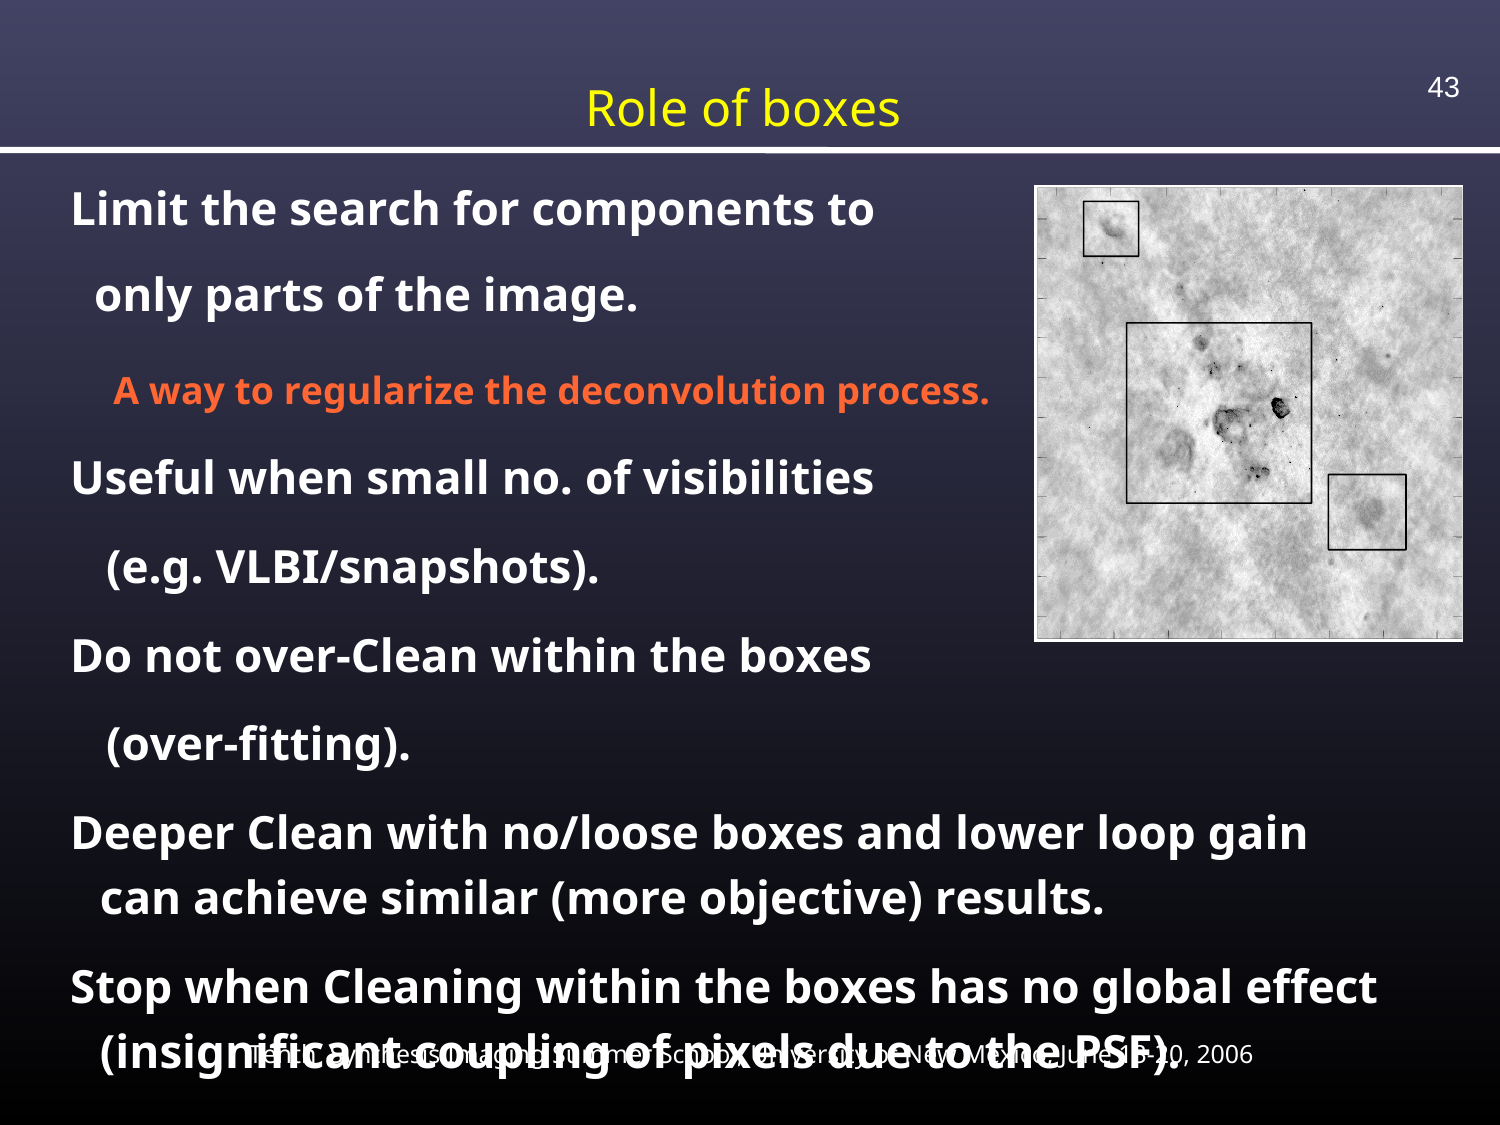

# Role of boxes
Limit the search for components to
 only parts of the image.
 A way to regularize the deconvolution process.
Useful when small no. of visibilities
 (e.g. VLBI/snapshots).
Do not over-Clean within the boxes
 (over-fitting).
Deeper Clean with no/loose boxes and lower loop gain can achieve similar (more objective) results.
Stop when Cleaning within the boxes has no global effect (insignificant coupling of pixels due to the PSF).